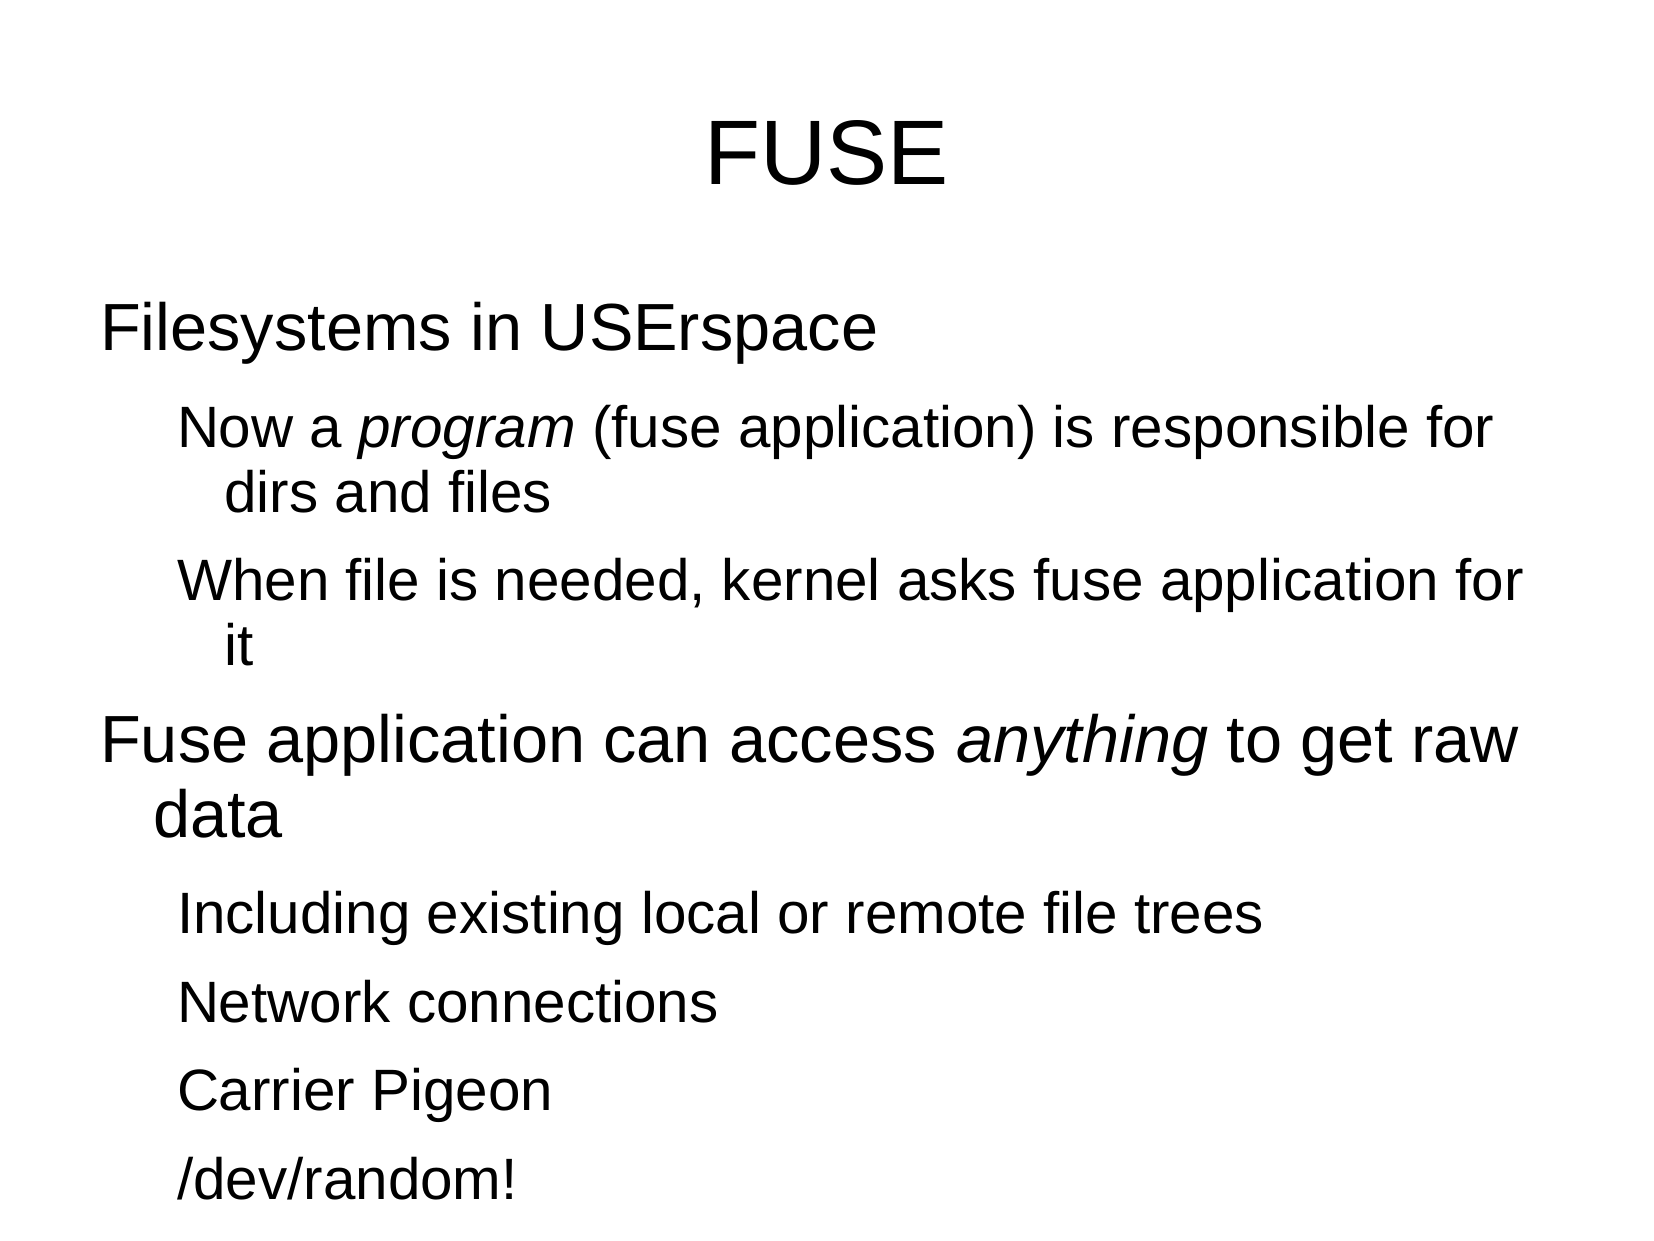

# FUSE
Filesystems in USErspace
Now a program (fuse application) is responsible for dirs and files
When file is needed, kernel asks fuse application for it
Fuse application can access anything to get raw data
Including existing local or remote file trees
Network connections
Carrier Pigeon
/dev/random!